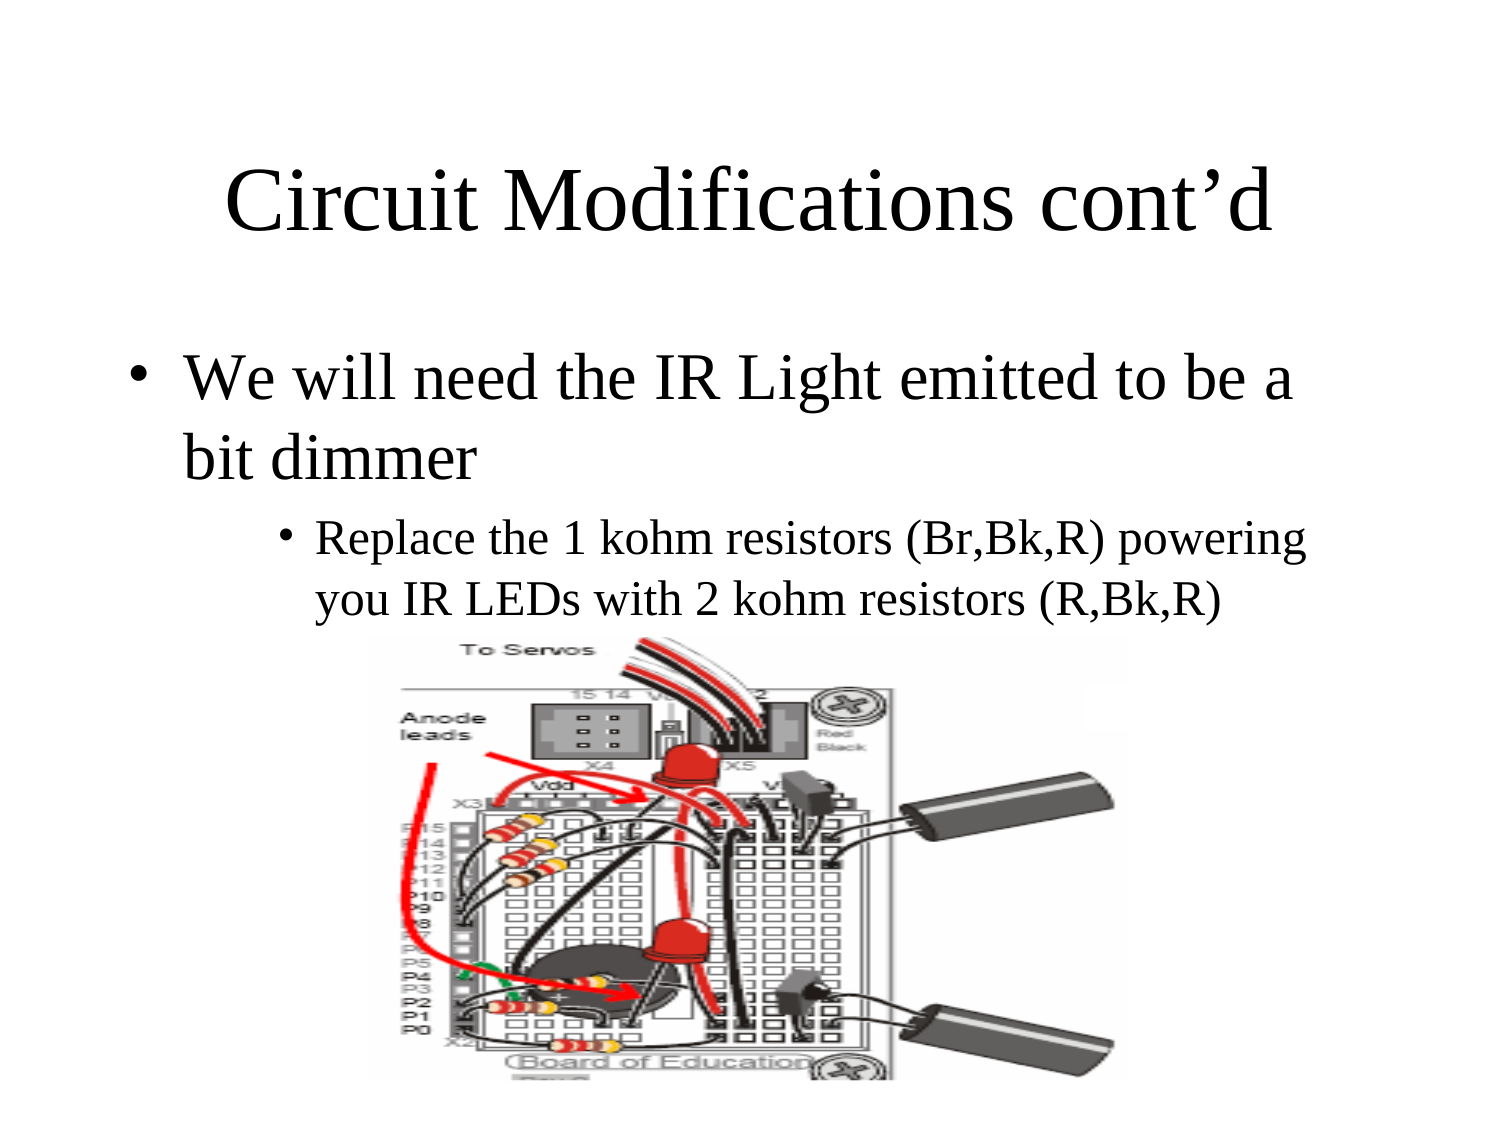

# Circuit Modifications cont’d
We will need the IR Light emitted to be a bit dimmer
Replace the 1 kohm resistors (Br,Bk,R) powering you IR LEDs with 2 kohm resistors (R,Bk,R)